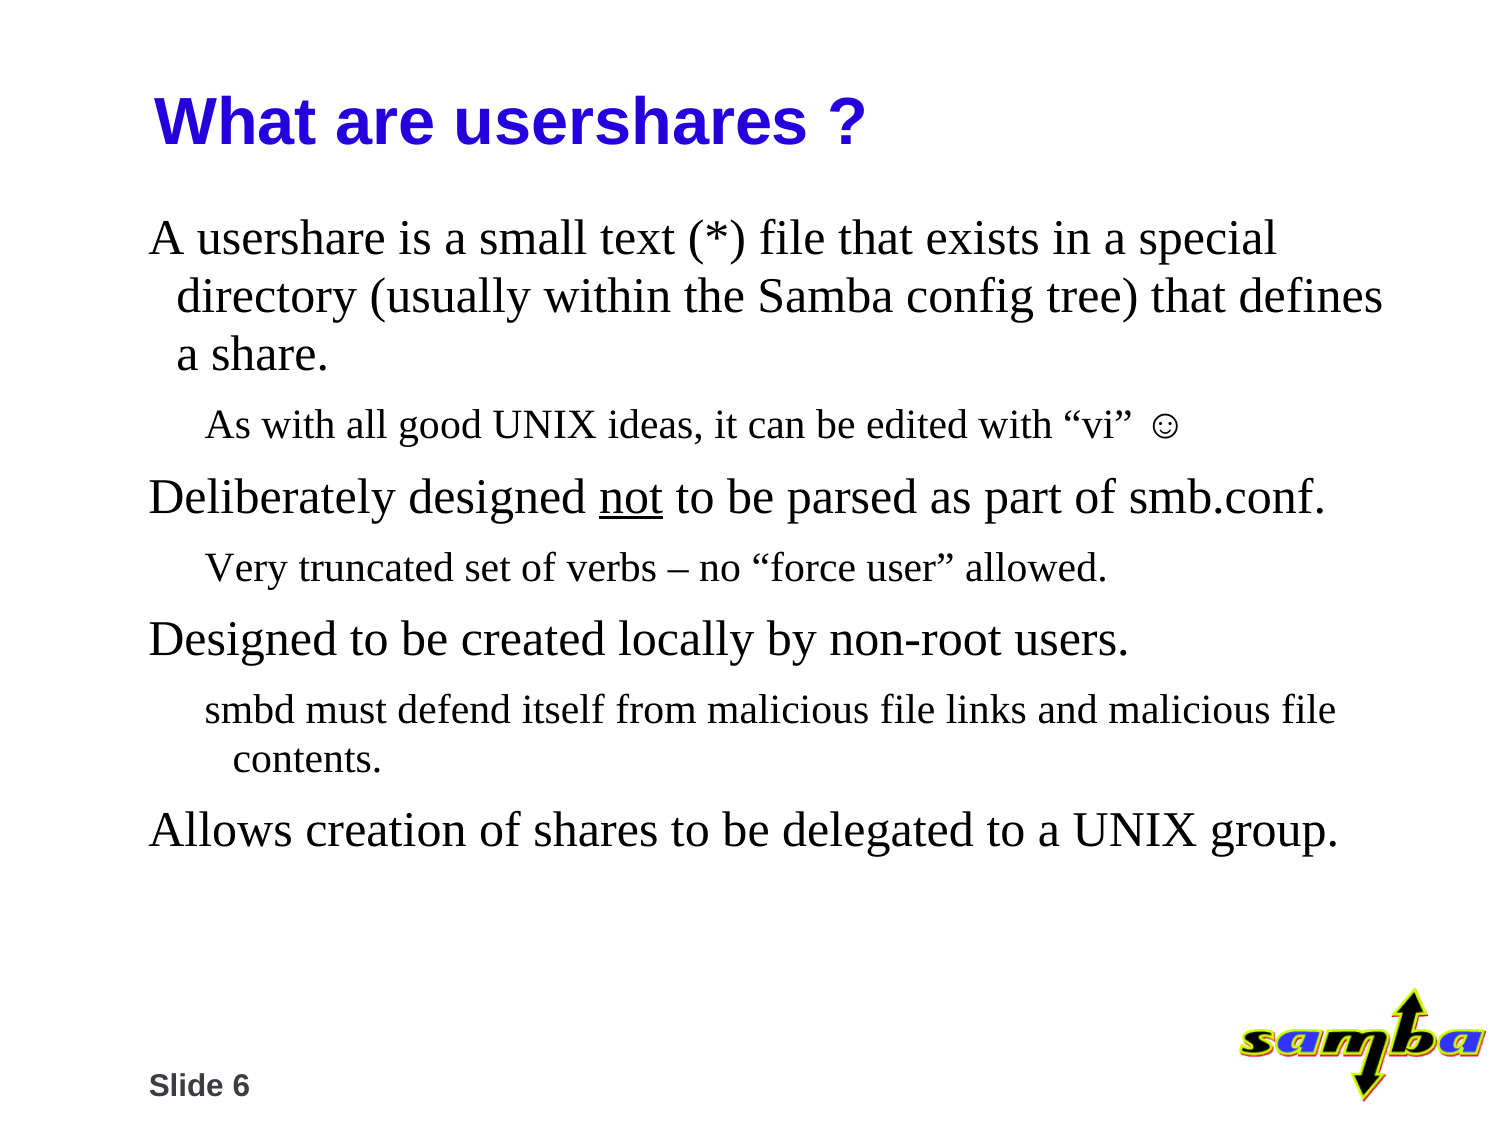

# What are usershares ?
A usershare is a small text (*) file that exists in a special directory (usually within the Samba config tree) that defines a share.
As with all good UNIX ideas, it can be edited with “vi” ☺
Deliberately designed not to be parsed as part of smb.conf.
Very truncated set of verbs – no “force user” allowed.
Designed to be created locally by non-root users.
smbd must defend itself from malicious file links and malicious file contents.
Allows creation of shares to be delegated to a UNIX group.